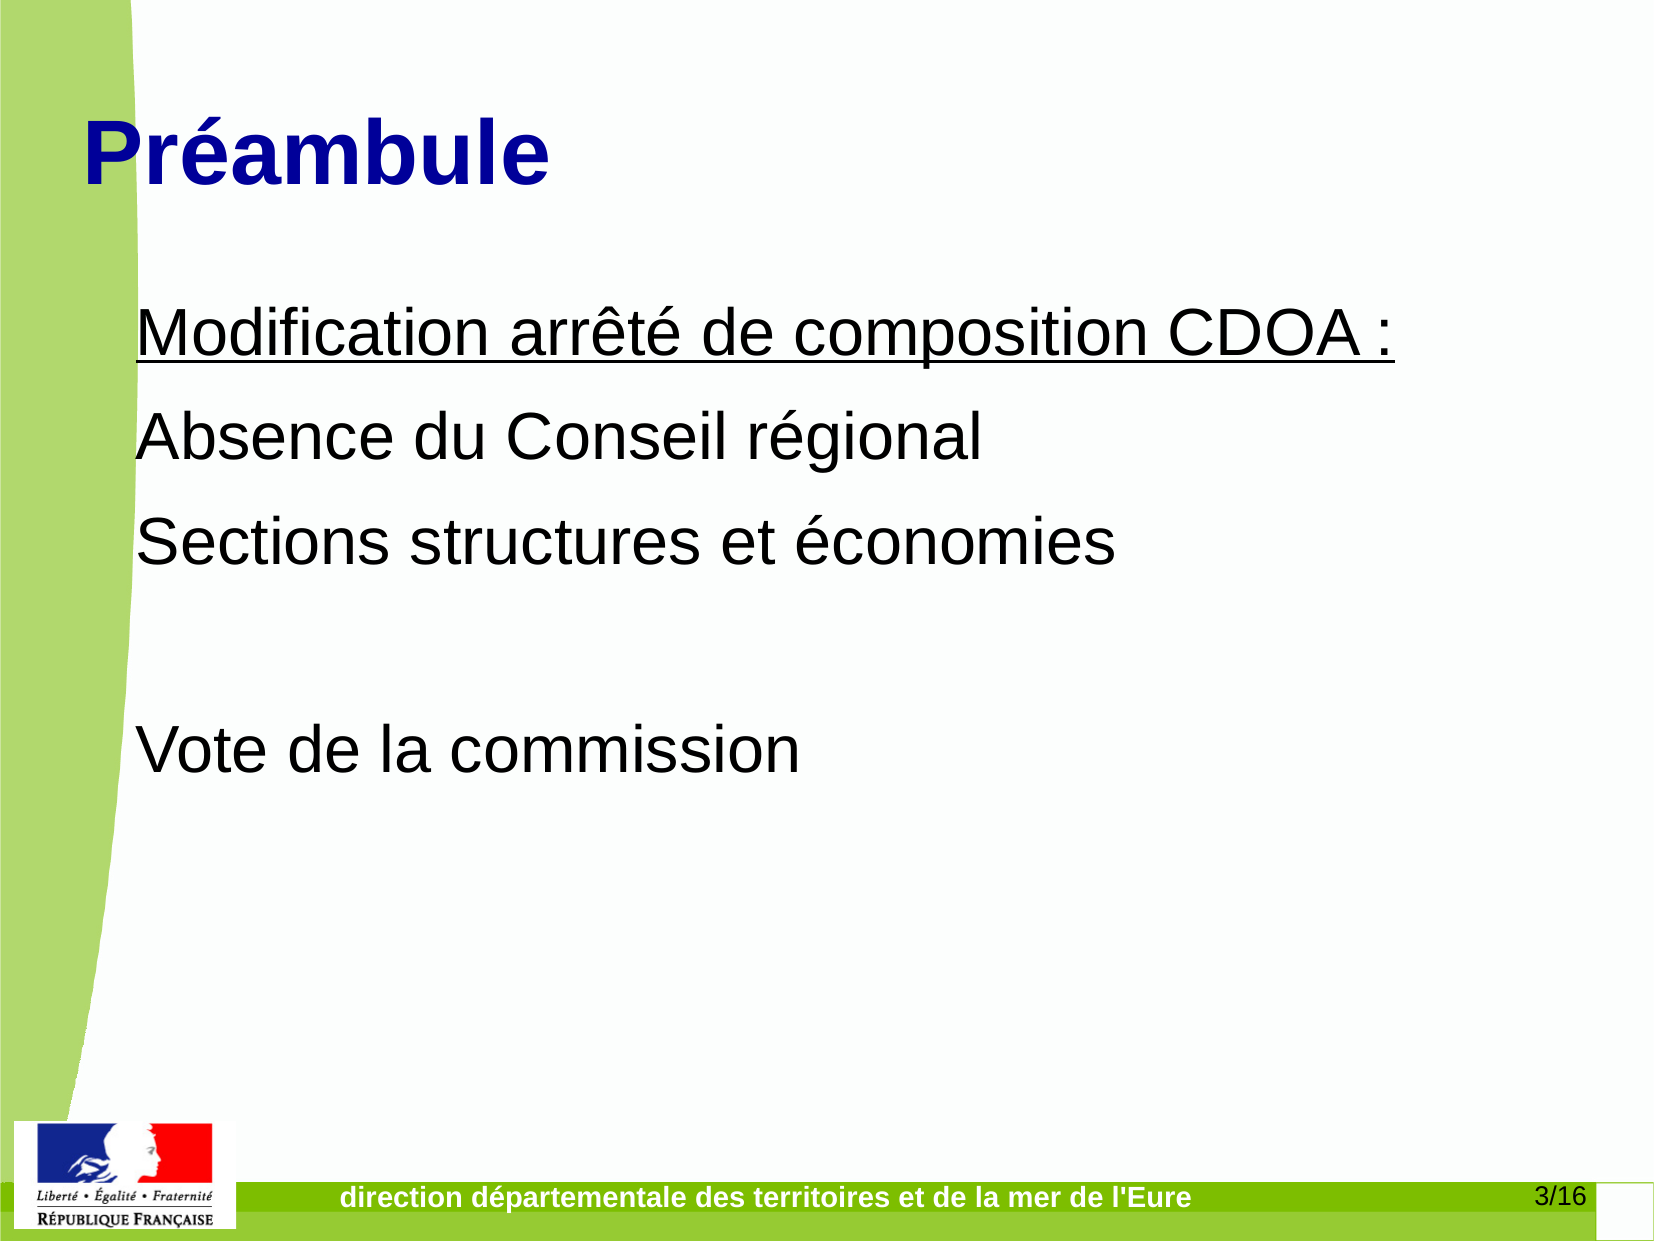

# Préambule
Modification arrêté de composition CDOA :
Absence du Conseil régional
Sections structures et économies
Vote de la commission
3